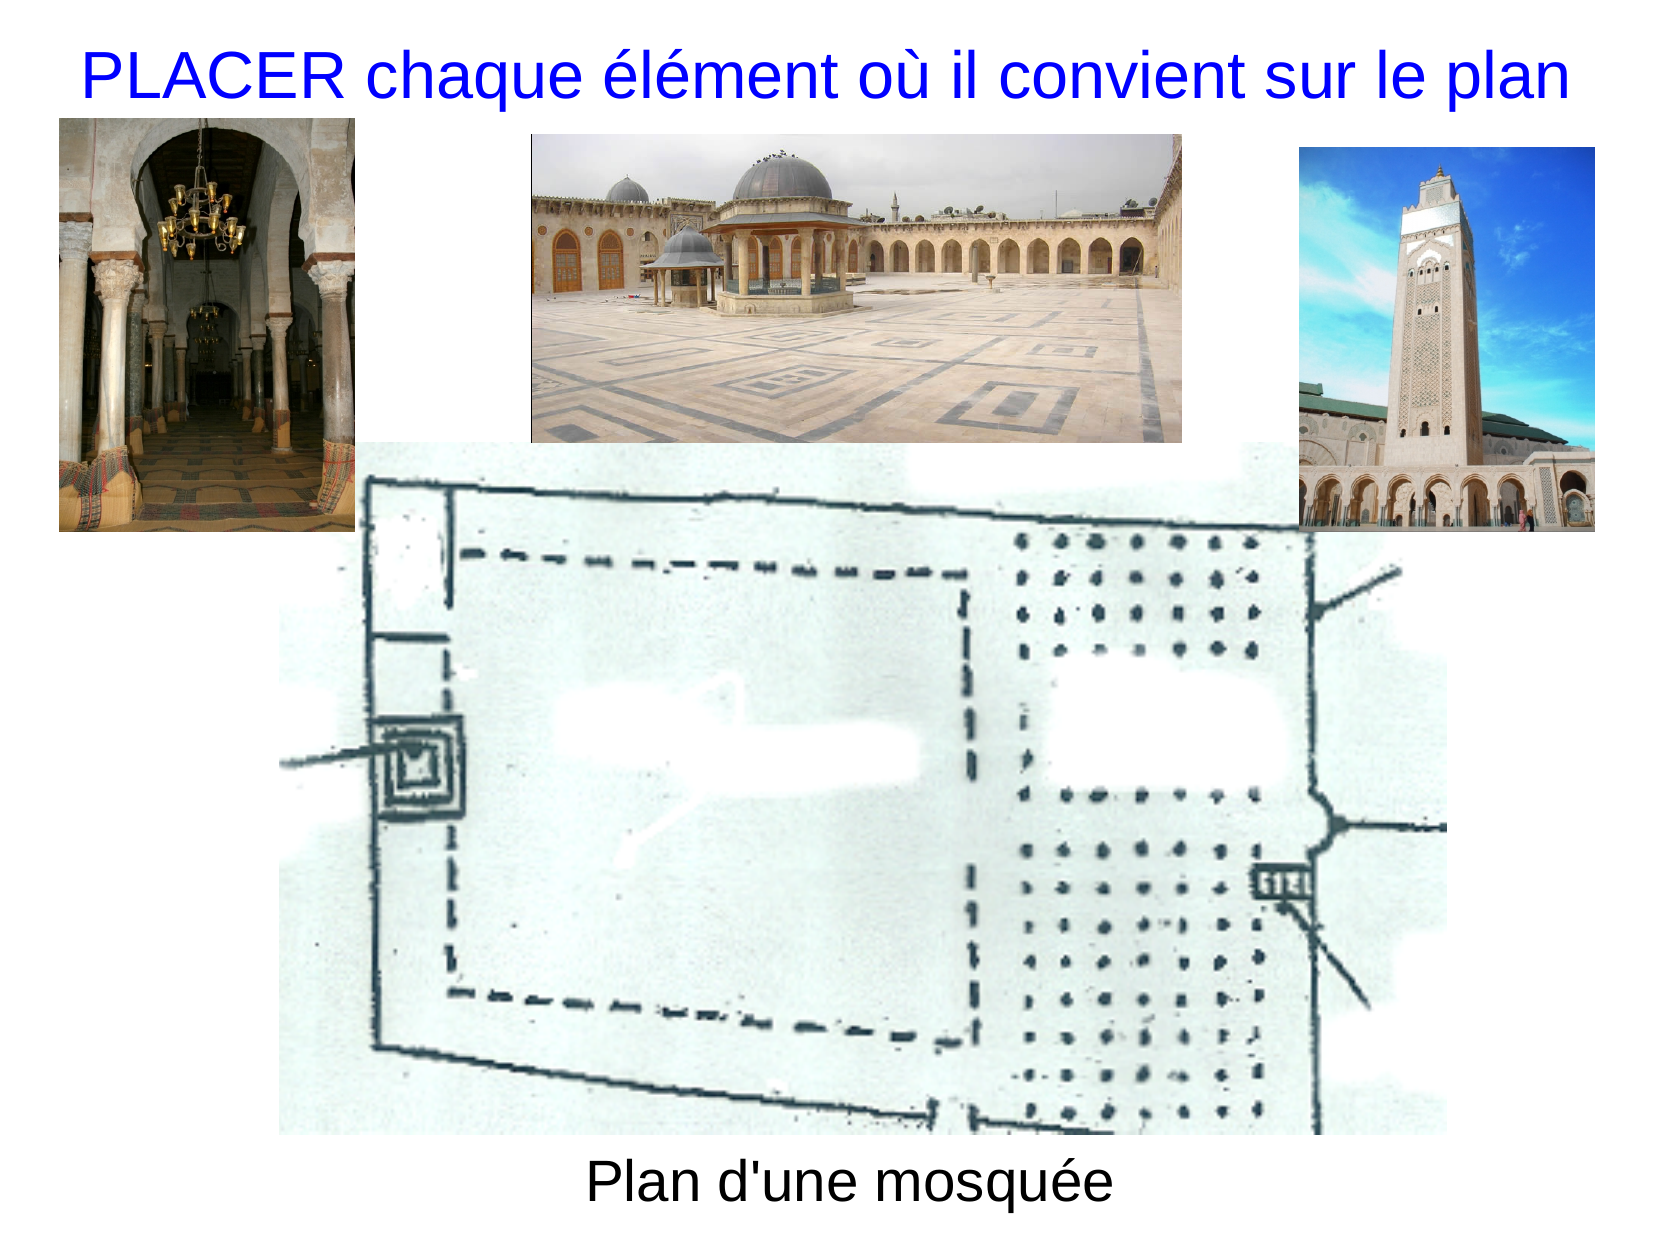

PLACER chaque élément où il convient sur le plan
# Plan d'une mosquée